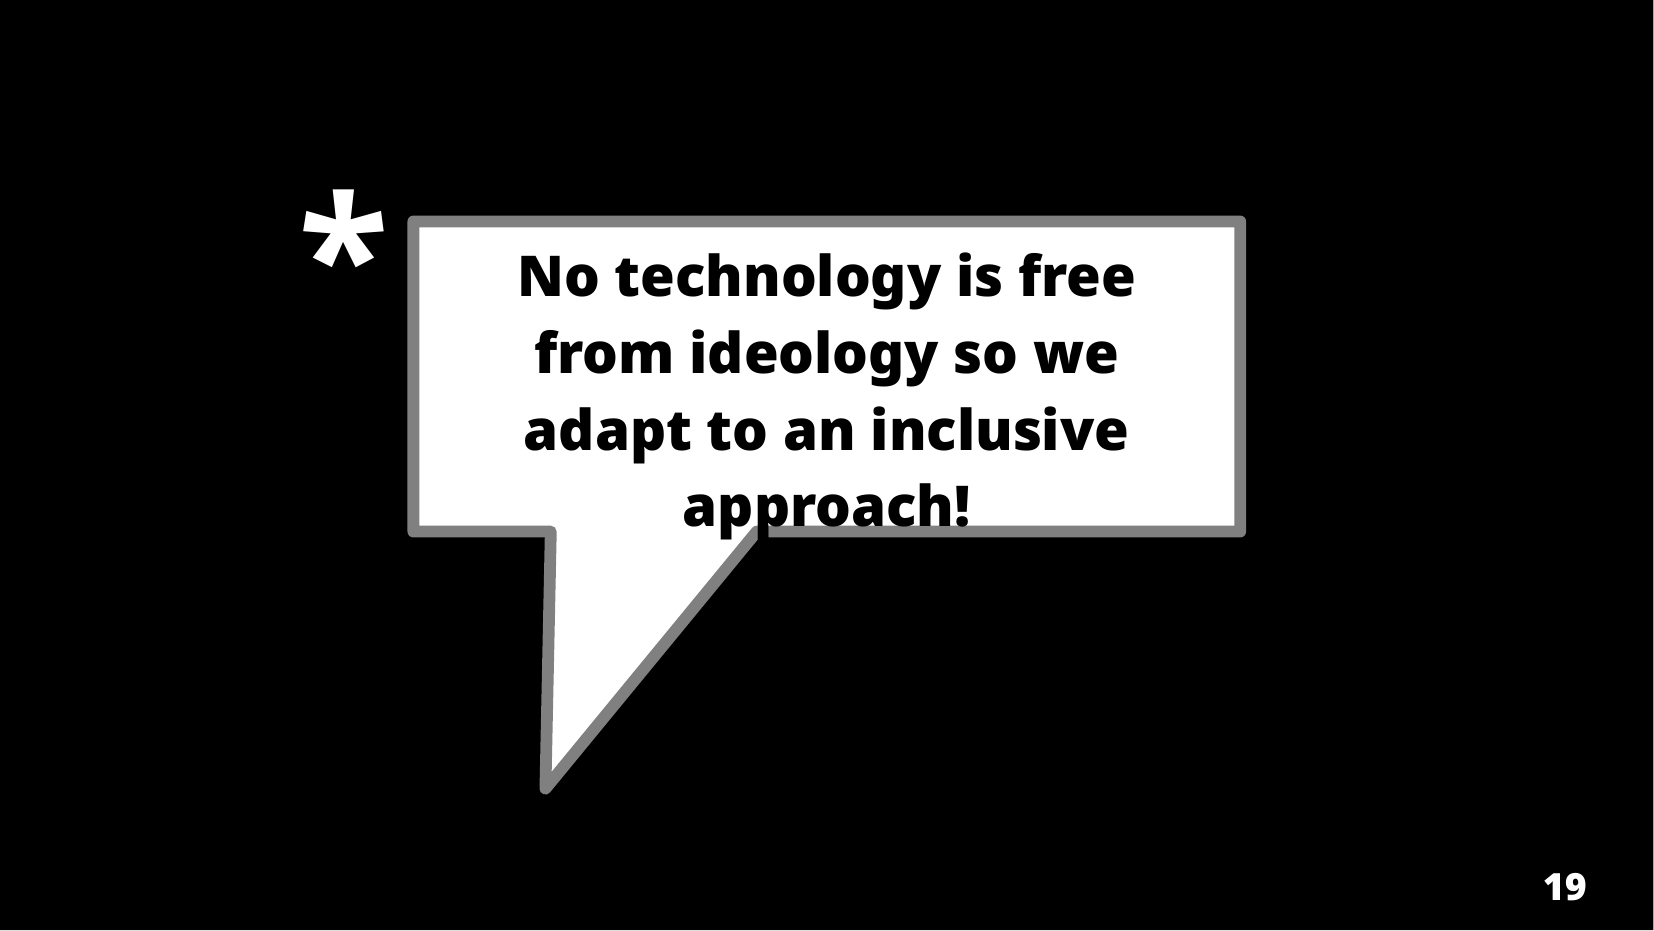

# No technology is free from ideology so we adapt to an inclusive approach!
19